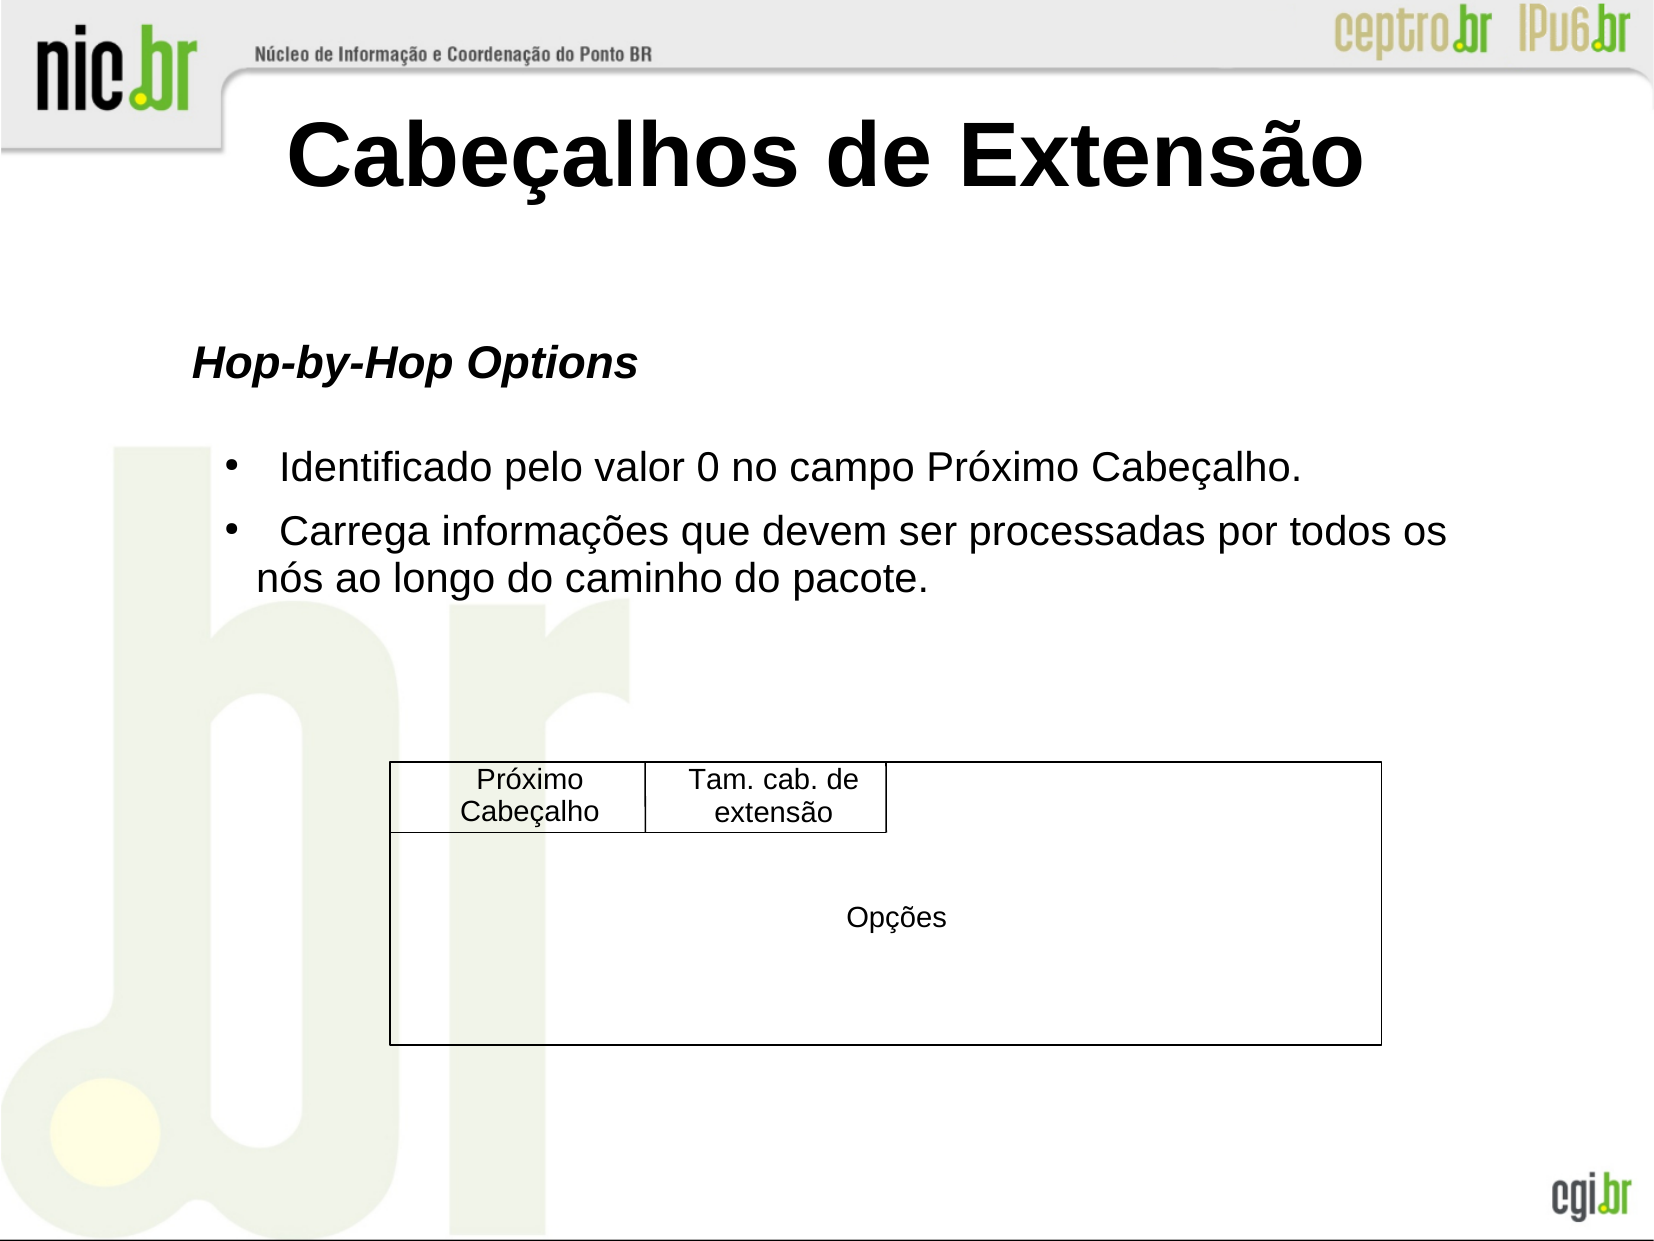

Cabeçalhos de Extensão
Hop-by-Hop Options
 Identificado pelo valor 0 no campo Próximo Cabeçalho.
 Carrega informações que devem ser processadas por todos os nós ao longo do caminho do pacote.
Próximo
Cabeçalho
Tam. cab. de
extensão
 Opções